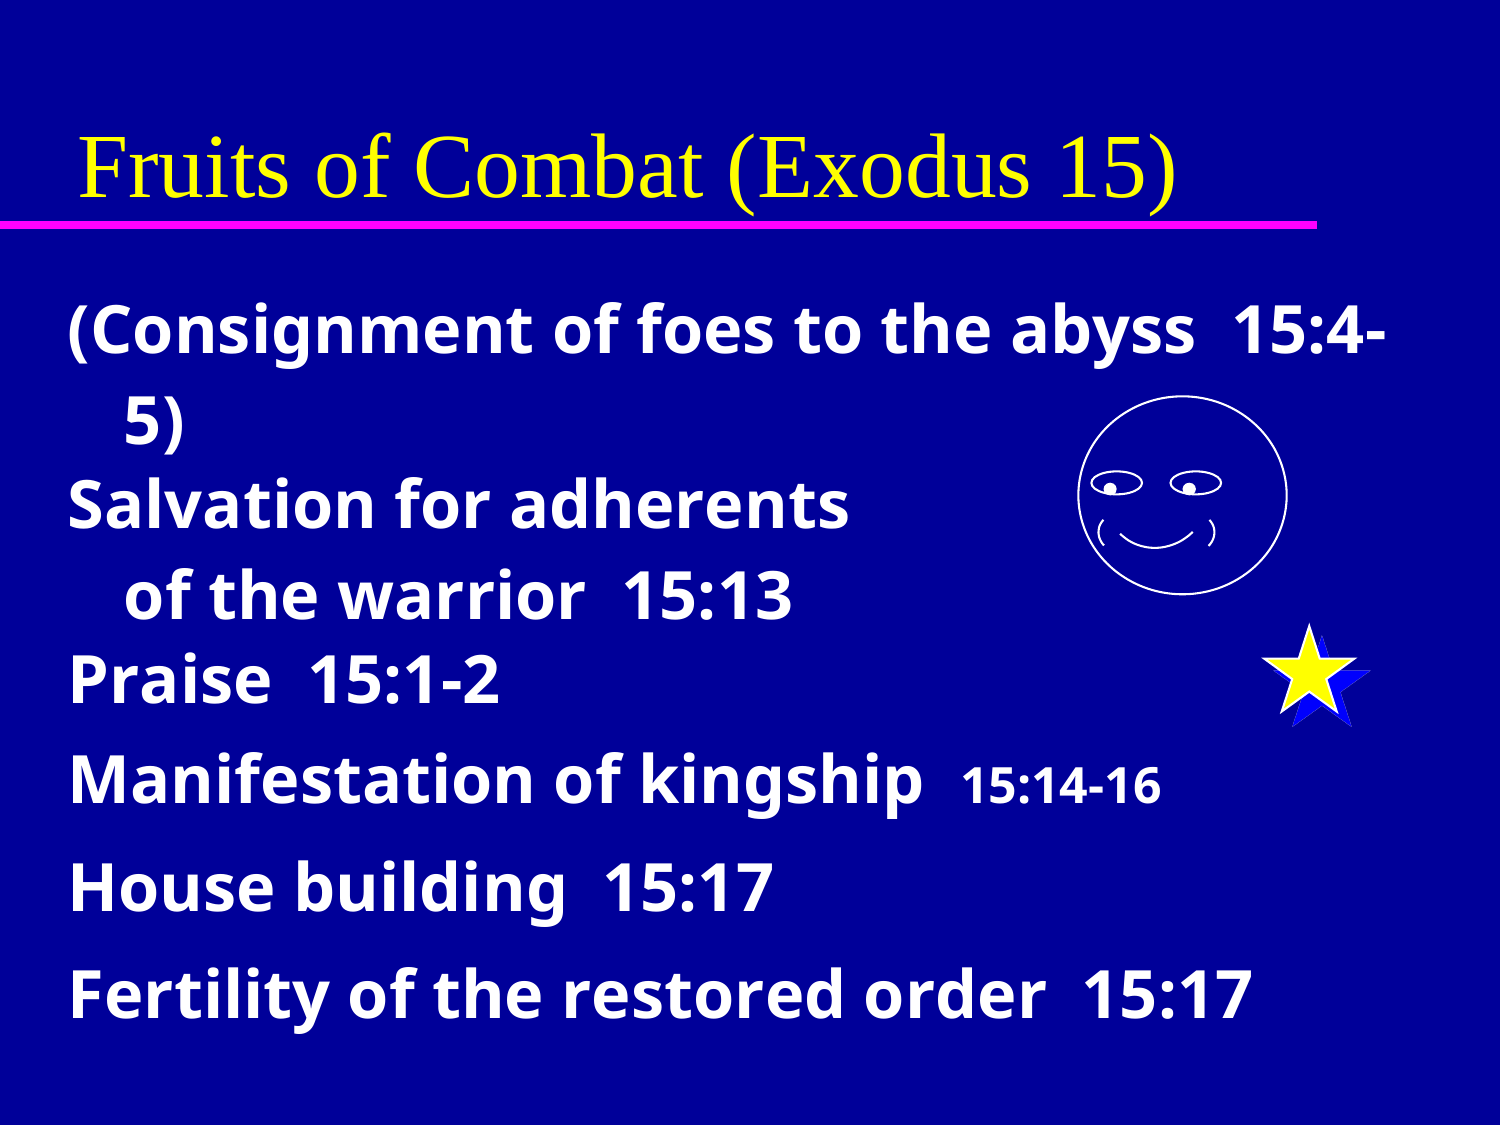

# Fruits of Combat (Exodus 15)
(Consignment of foes to the abyss 15:4-5)
Salvation for adherents
of the warrior 15:13
Praise 15:1-2
Manifestation of kingship 15:14-16
House building 15:17
Fertility of the restored order 15:17